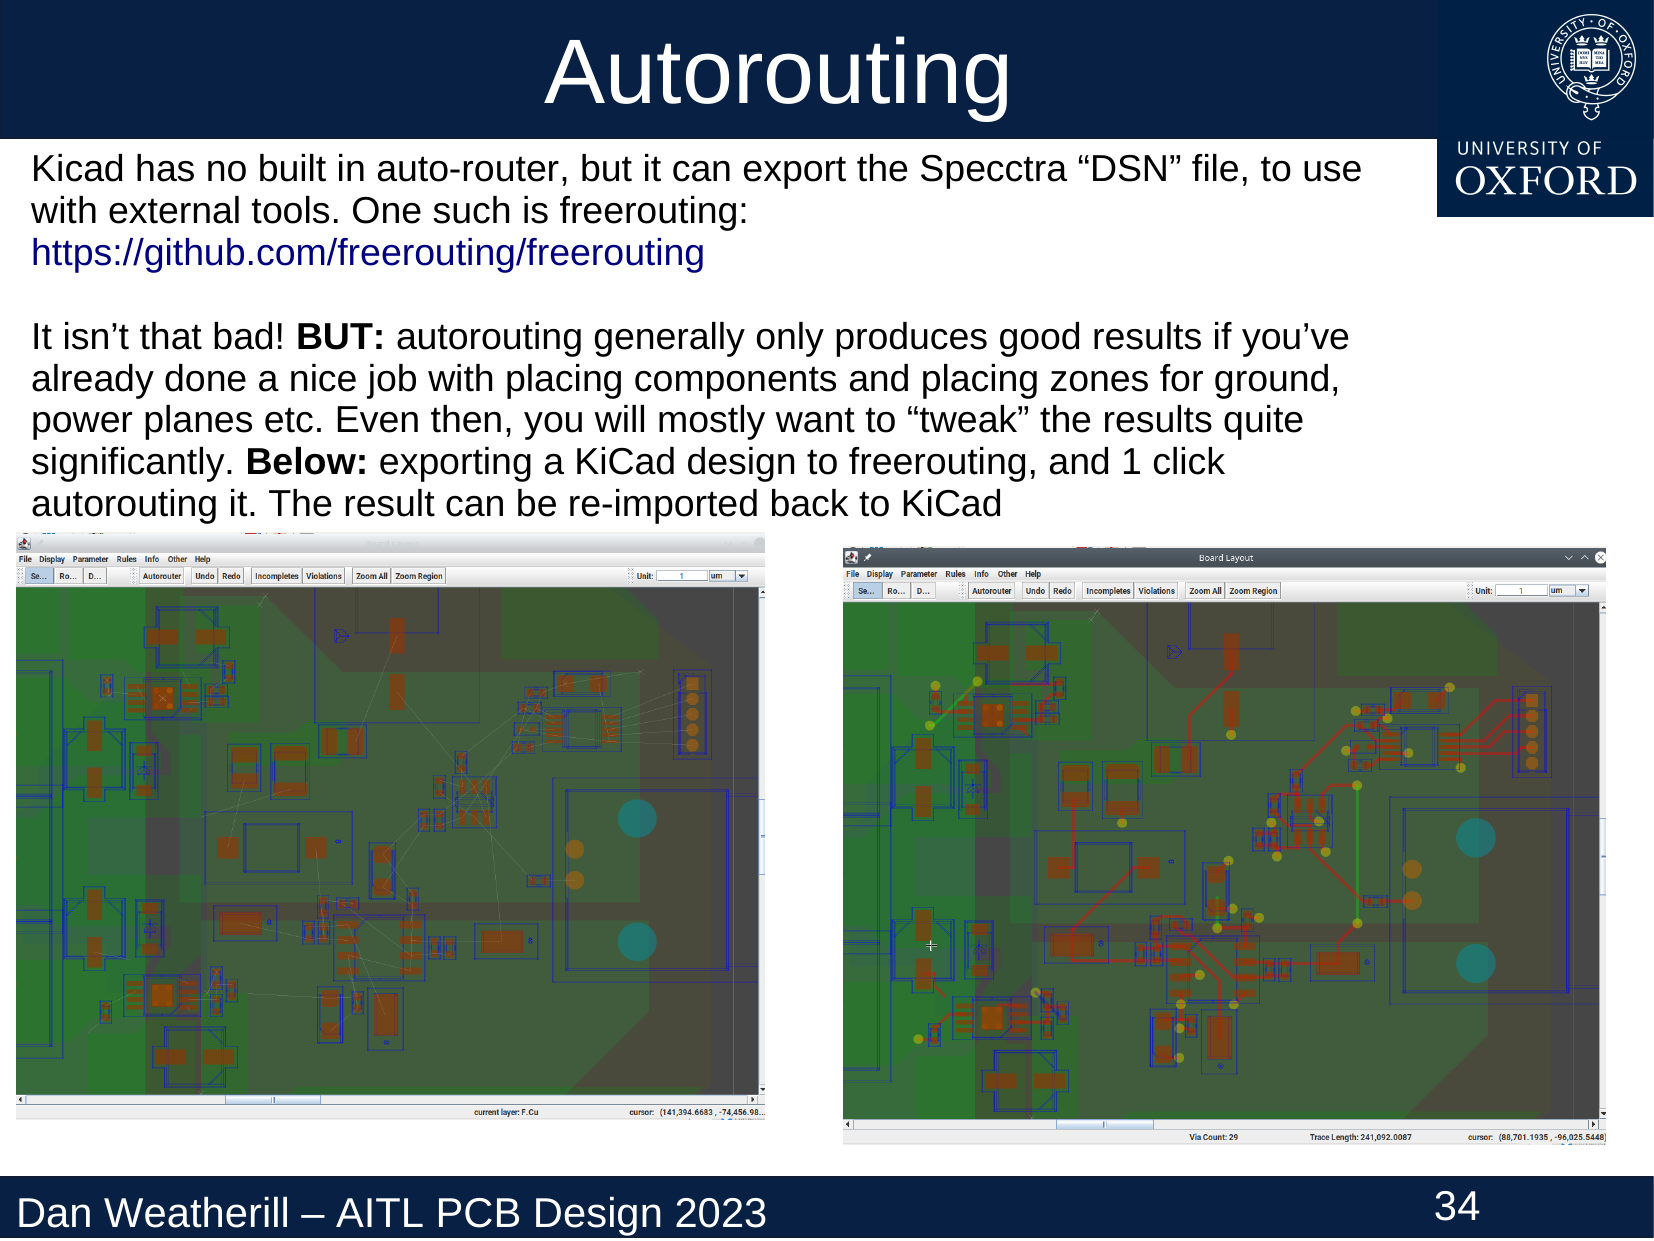

# Autorouting
Kicad has no built in auto-router, but it can export the Specctra “DSN” file, to use with external tools. One such is freerouting: https://github.com/freerouting/freerouting
It isn’t that bad! BUT: autorouting generally only produces good results if you’ve already done a nice job with placing components and placing zones for ground, power planes etc. Even then, you will mostly want to “tweak” the results quite significantly. Below: exporting a KiCad design to freerouting, and 1 click autorouting it. The result can be re-imported back to KiCad